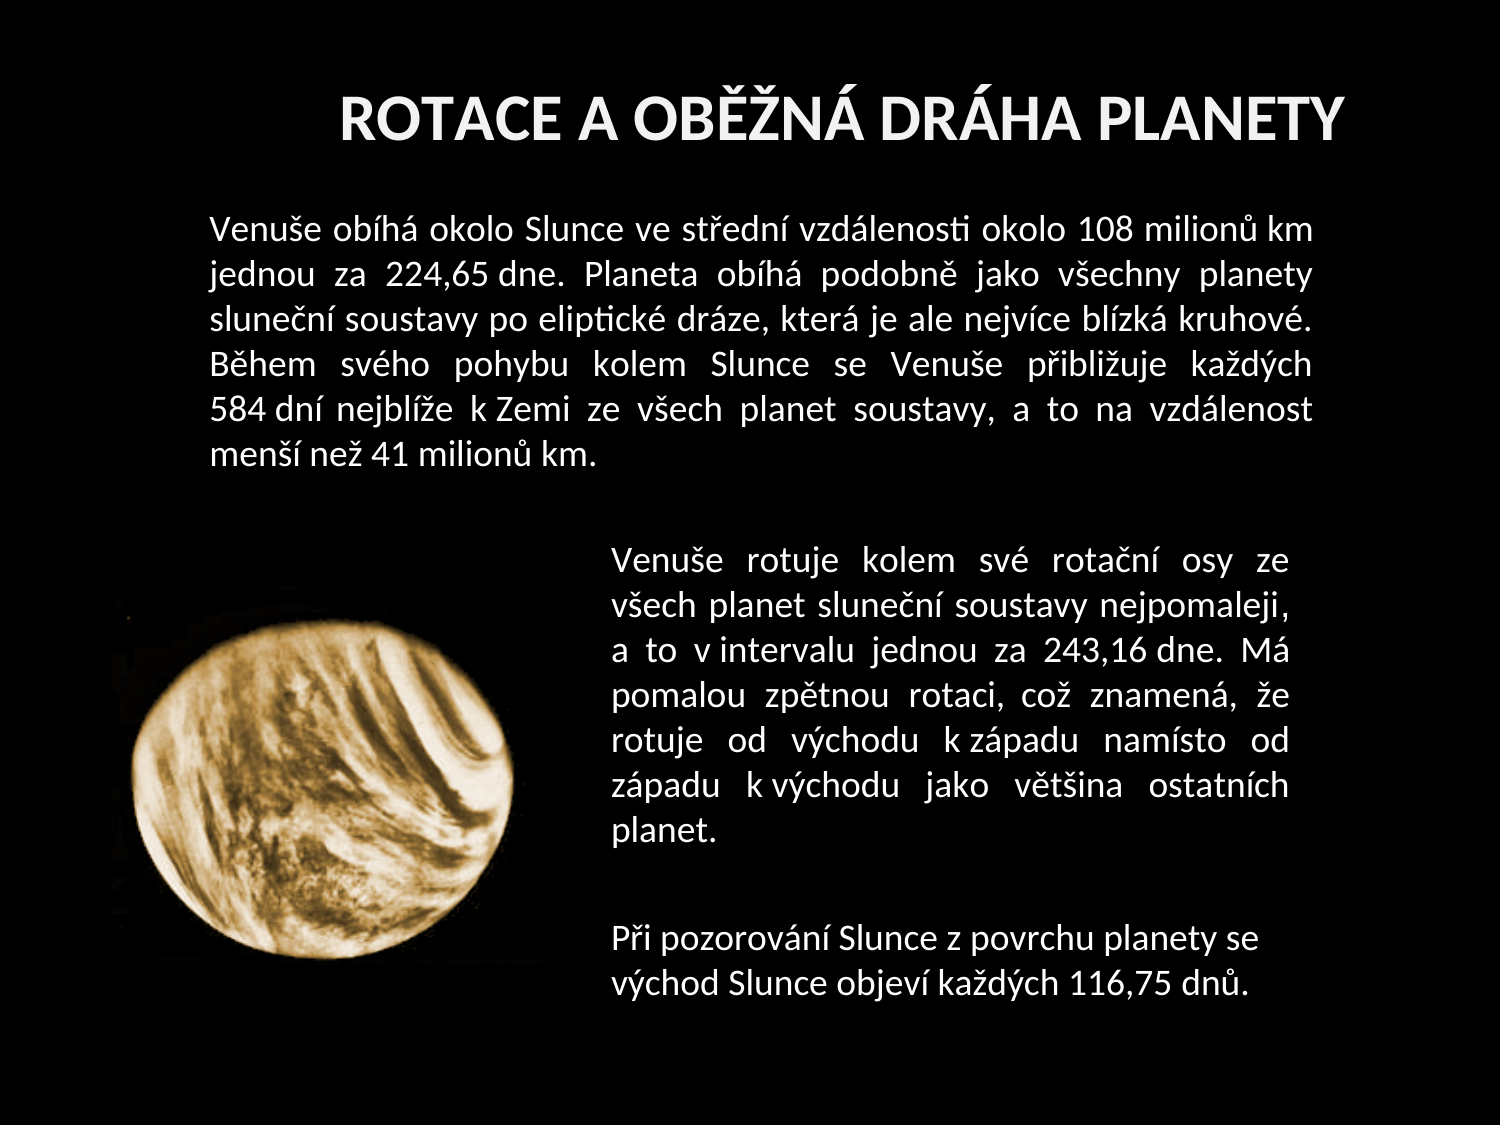

ROTACE A OBĚŽNÁ DRÁHA PLANETY
Venuše obíhá okolo Slunce ve střední vzdálenosti okolo 108 milionů km jednou za 224,65 dne. Planeta obíhá podobně jako všechny planety sluneční soustavy po eliptické dráze, která je ale nejvíce blízká kruhové. Během svého pohybu kolem Slunce se Venuše přibližuje každých 584 dní nejblíže k Zemi ze všech planet soustavy, a to na vzdálenost menší než 41 milionů km.
Venuše rotuje kolem své rotační osy ze všech planet sluneční soustavy nejpomaleji, a to v intervalu jednou za 243,16 dne. Má pomalou zpětnou rotaci, což znamená, že rotuje od východu k západu namísto od západu k východu jako většina ostatních planet.
Při pozorování Slunce z povrchu planety se východ Slunce objeví každých 116,75 dnů.